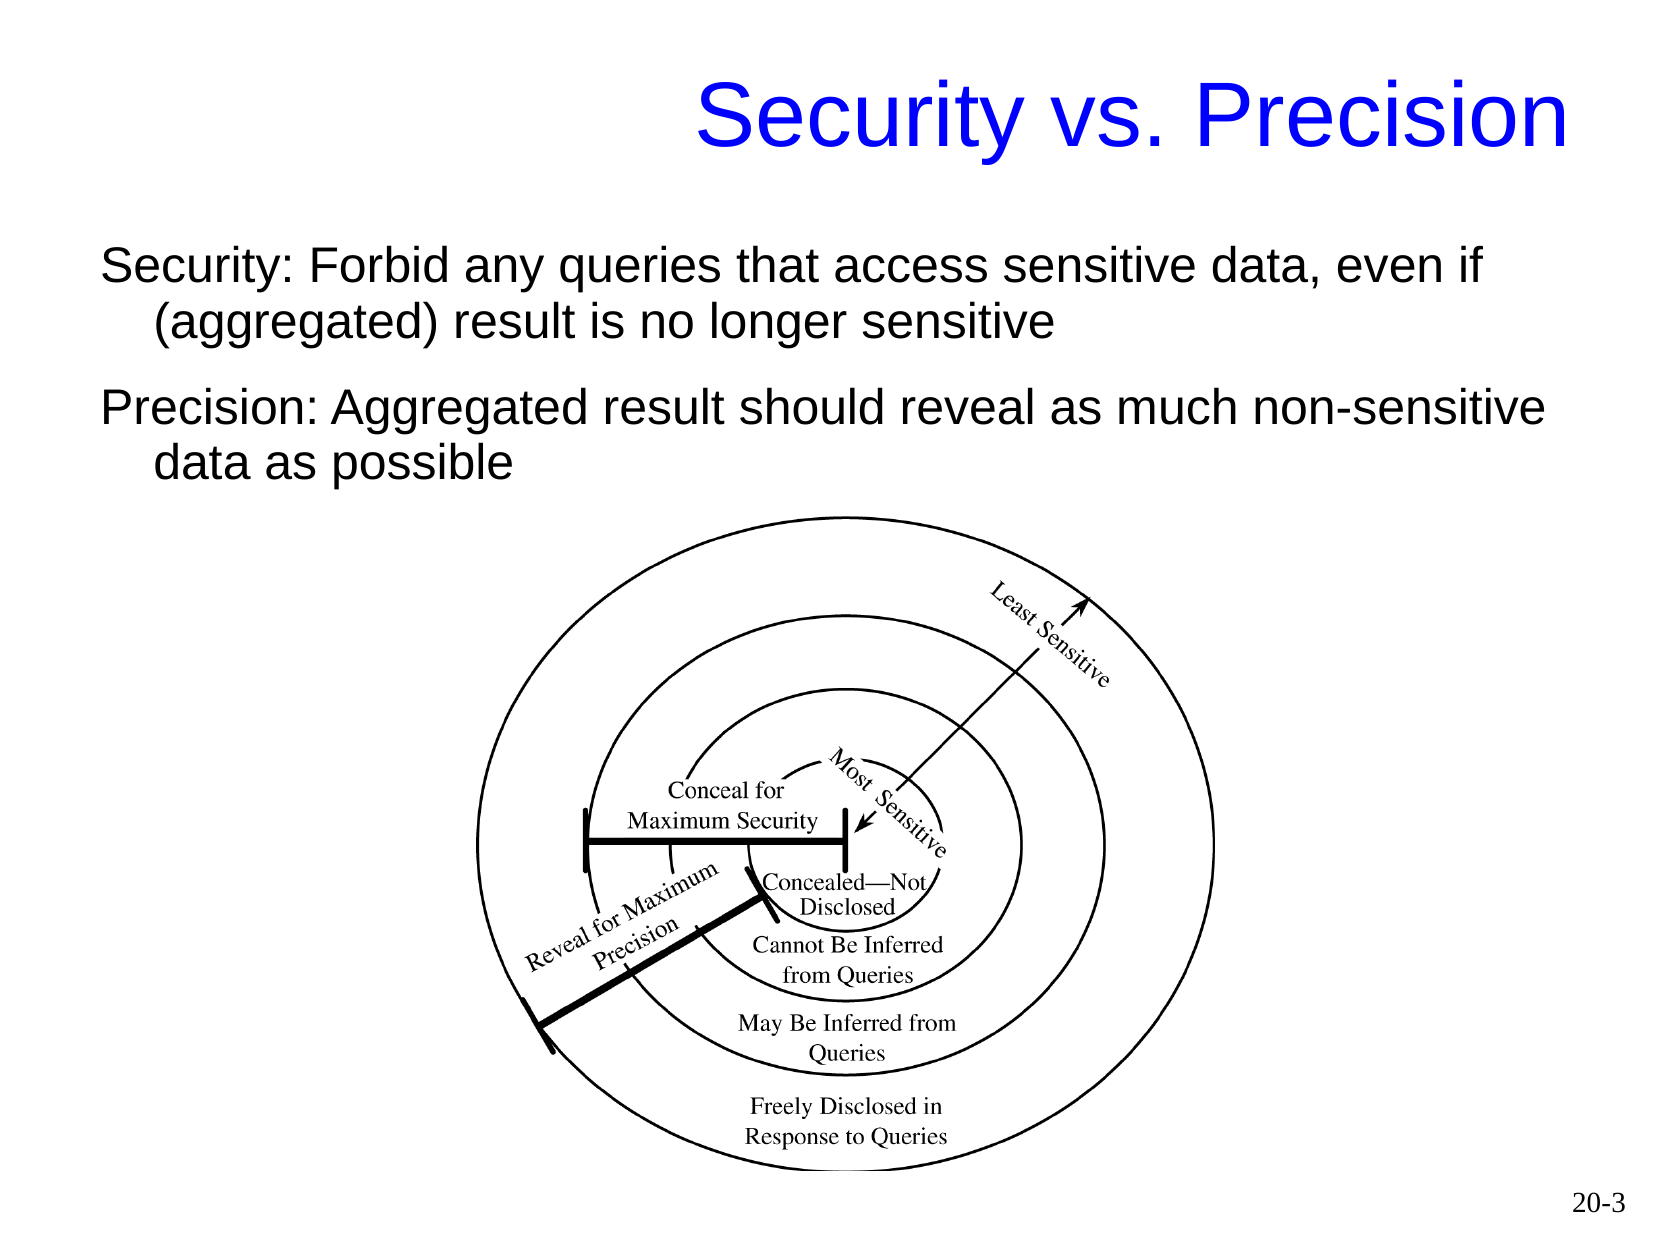

# Security vs. Precision
Security: Forbid any queries that access sensitive data, even if (aggregated) result is no longer sensitive
Precision: Aggregated result should reveal as much non-sensitive data as possible